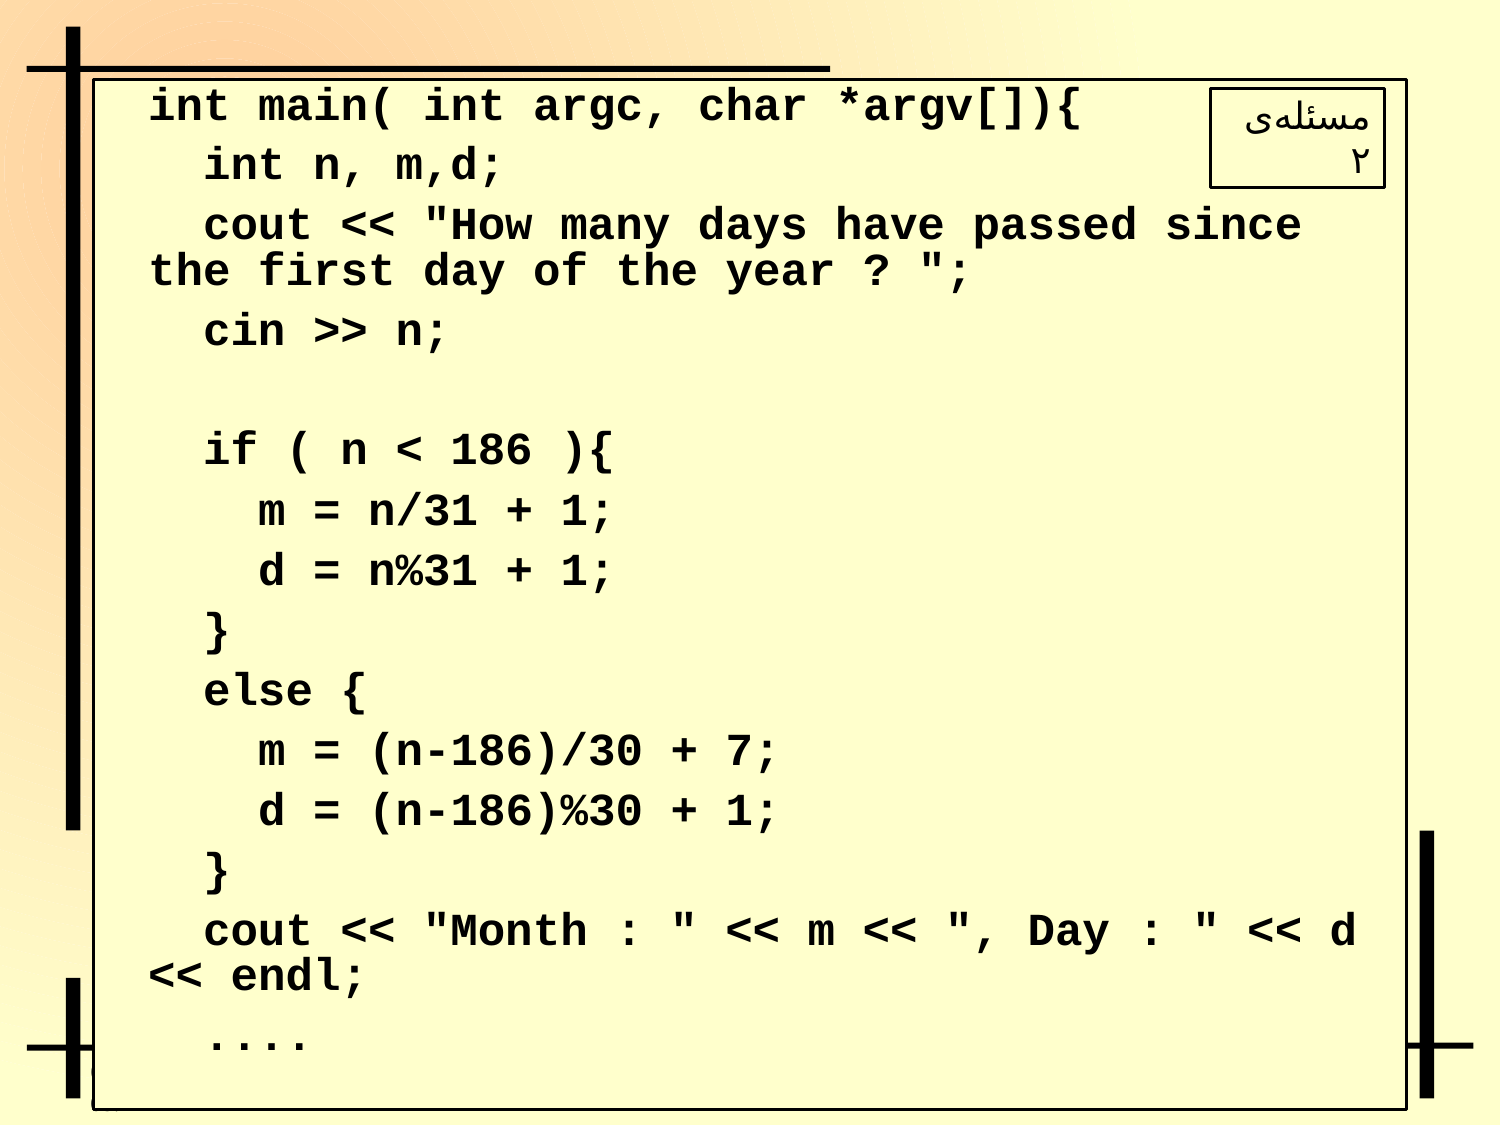

# int main( int argc, char *argv[]){
 int n, m,d;
 cout << "How many days have passed since the first day of the year ? ";
 cin >> n;
 if ( n < 186 ){
 m = n/31 + 1;
 d = n%31 + 1;
 }
 else {
 m = (n-186)/30 + 7;
 d = (n-186)%30 + 1;
 }
 cout << "Month : " << m << ", Day : " << d << endl;
 ....
مسئله‌ی ۲
اصول کامپیوتر ۱ / مبانی کامپیوتر و برنامه‌سازی
15